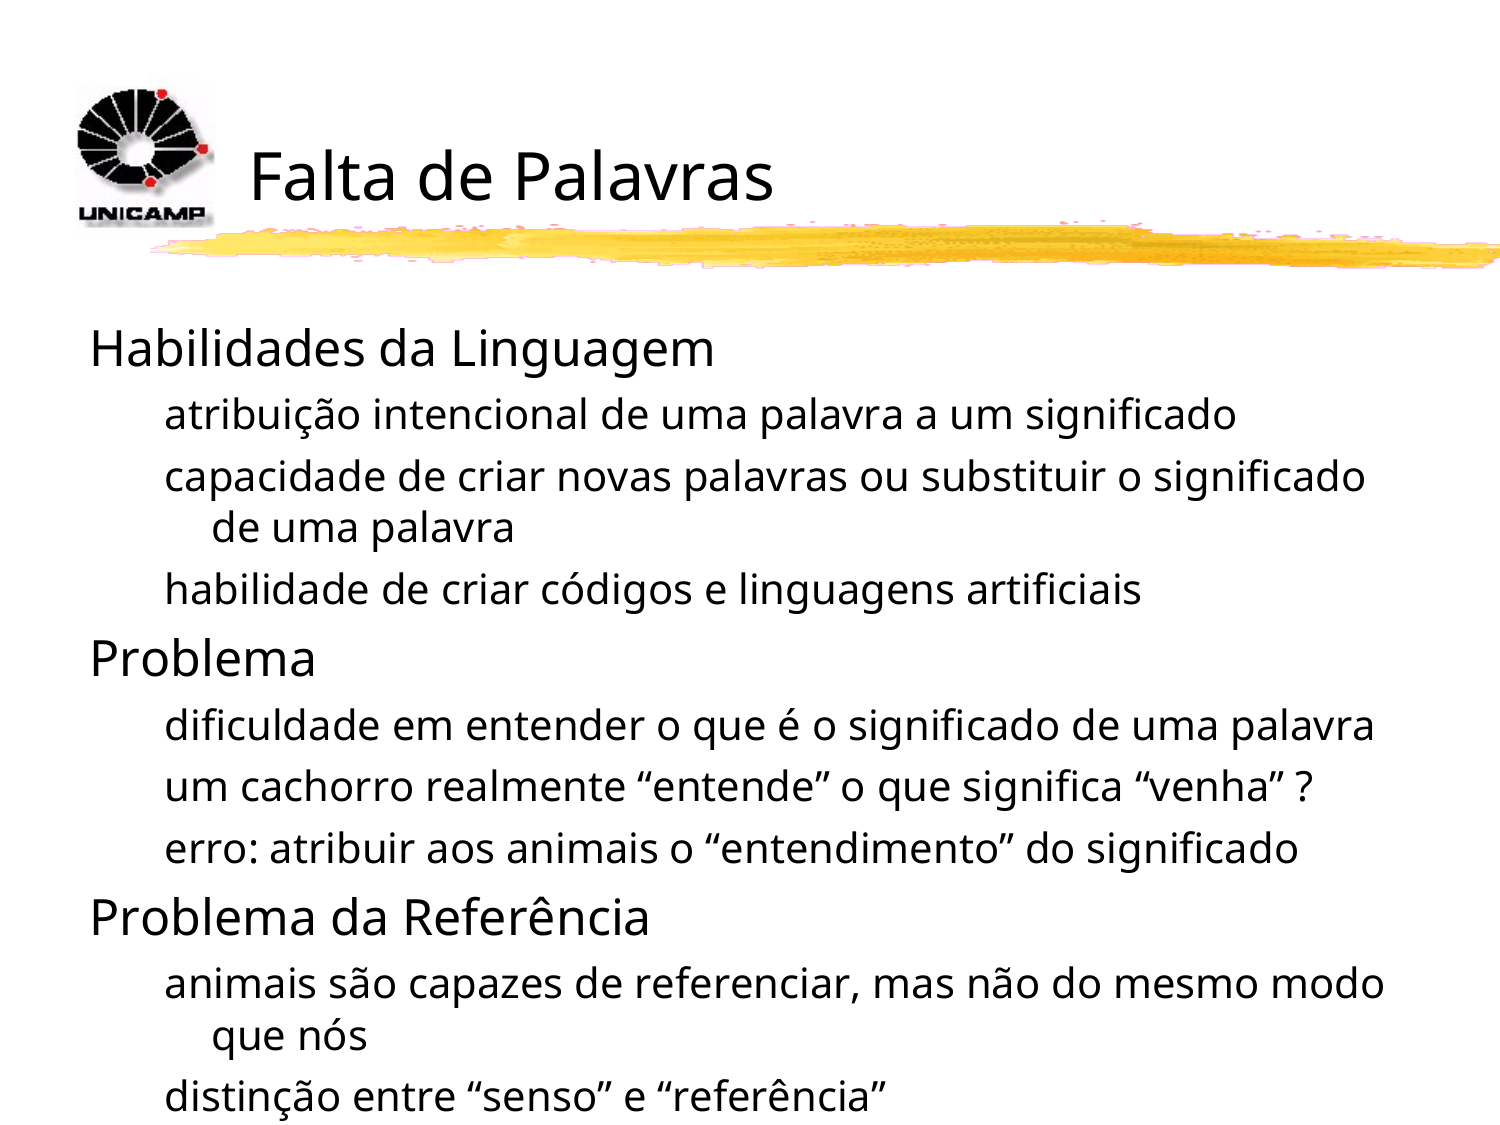

# Falta de Palavras
Habilidades da Linguagem
atribuição intencional de uma palavra a um significado
capacidade de criar novas palavras ou substituir o significado de uma palavra
habilidade de criar códigos e linguagens artificiais
Problema
dificuldade em entender o que é o significado de uma palavra
um cachorro realmente “entende” o que significa “venha” ?
erro: atribuir aos animais o “entendimento” do significado
Problema da Referência
animais são capazes de referenciar, mas não do mesmo modo que nós
distinção entre “senso” e “referência”